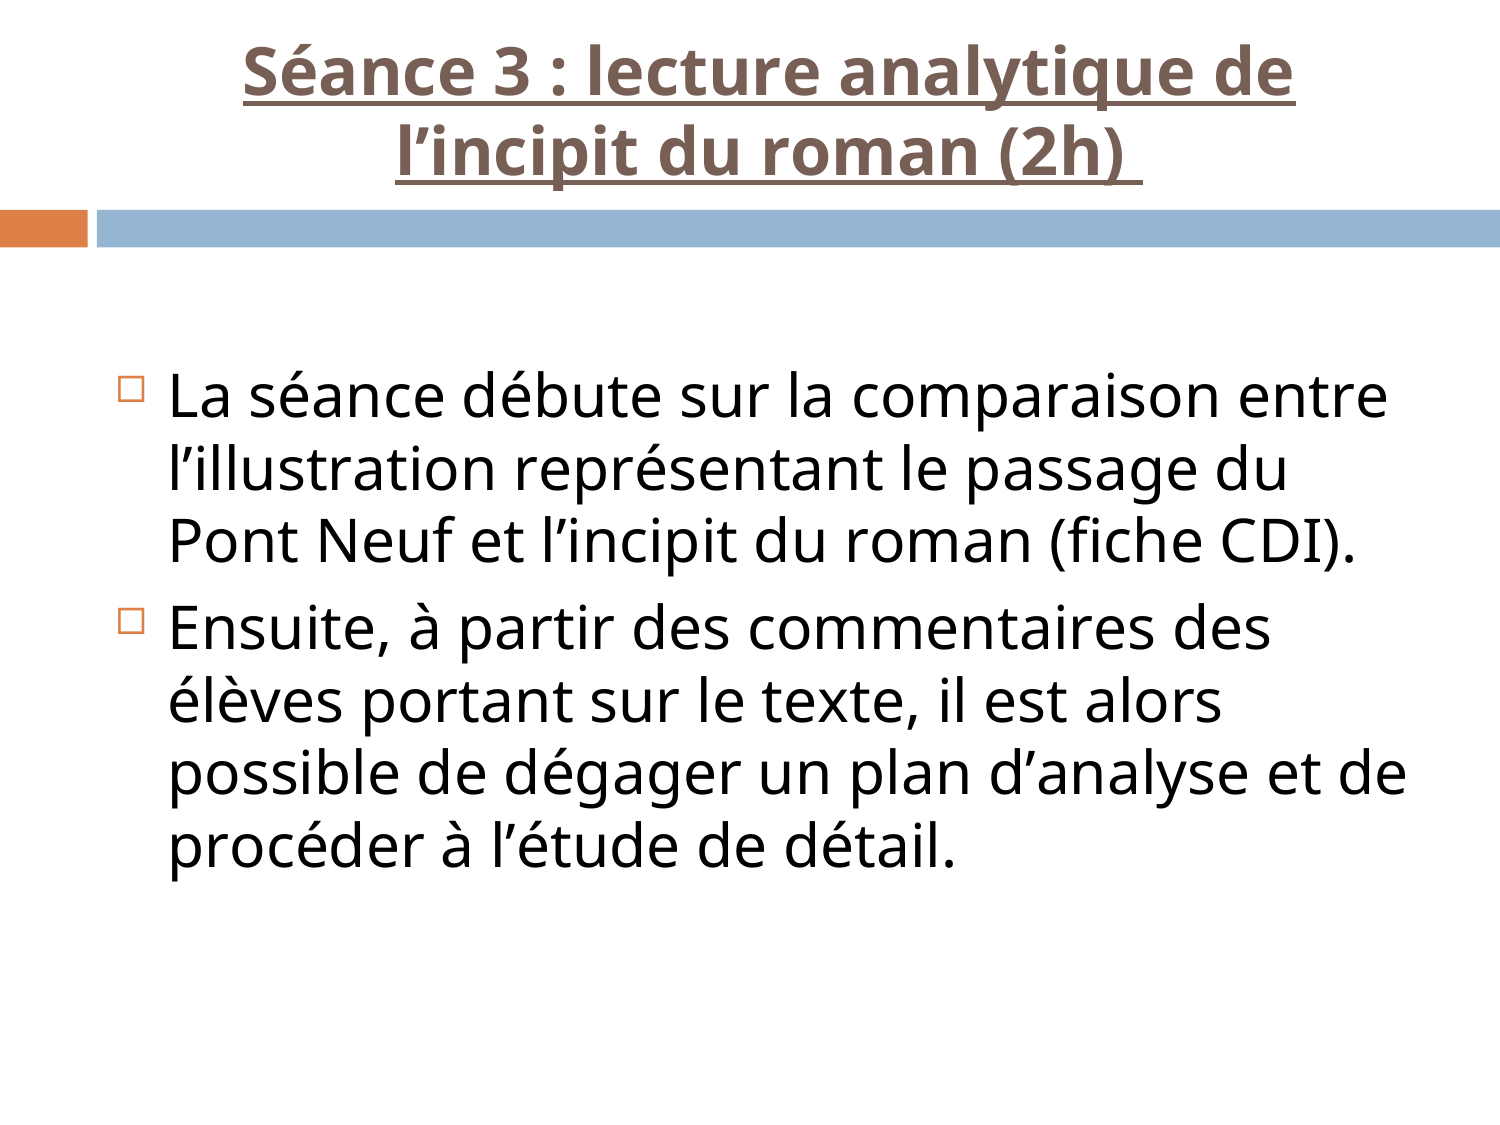

# Séance 3 : lecture analytique de l’incipit du roman (2h)
La séance débute sur la comparaison entre l’illustration représentant le passage du Pont Neuf et l’incipit du roman (fiche CDI).
Ensuite, à partir des commentaires des élèves portant sur le texte, il est alors possible de dégager un plan d’analyse et de procéder à l’étude de détail.